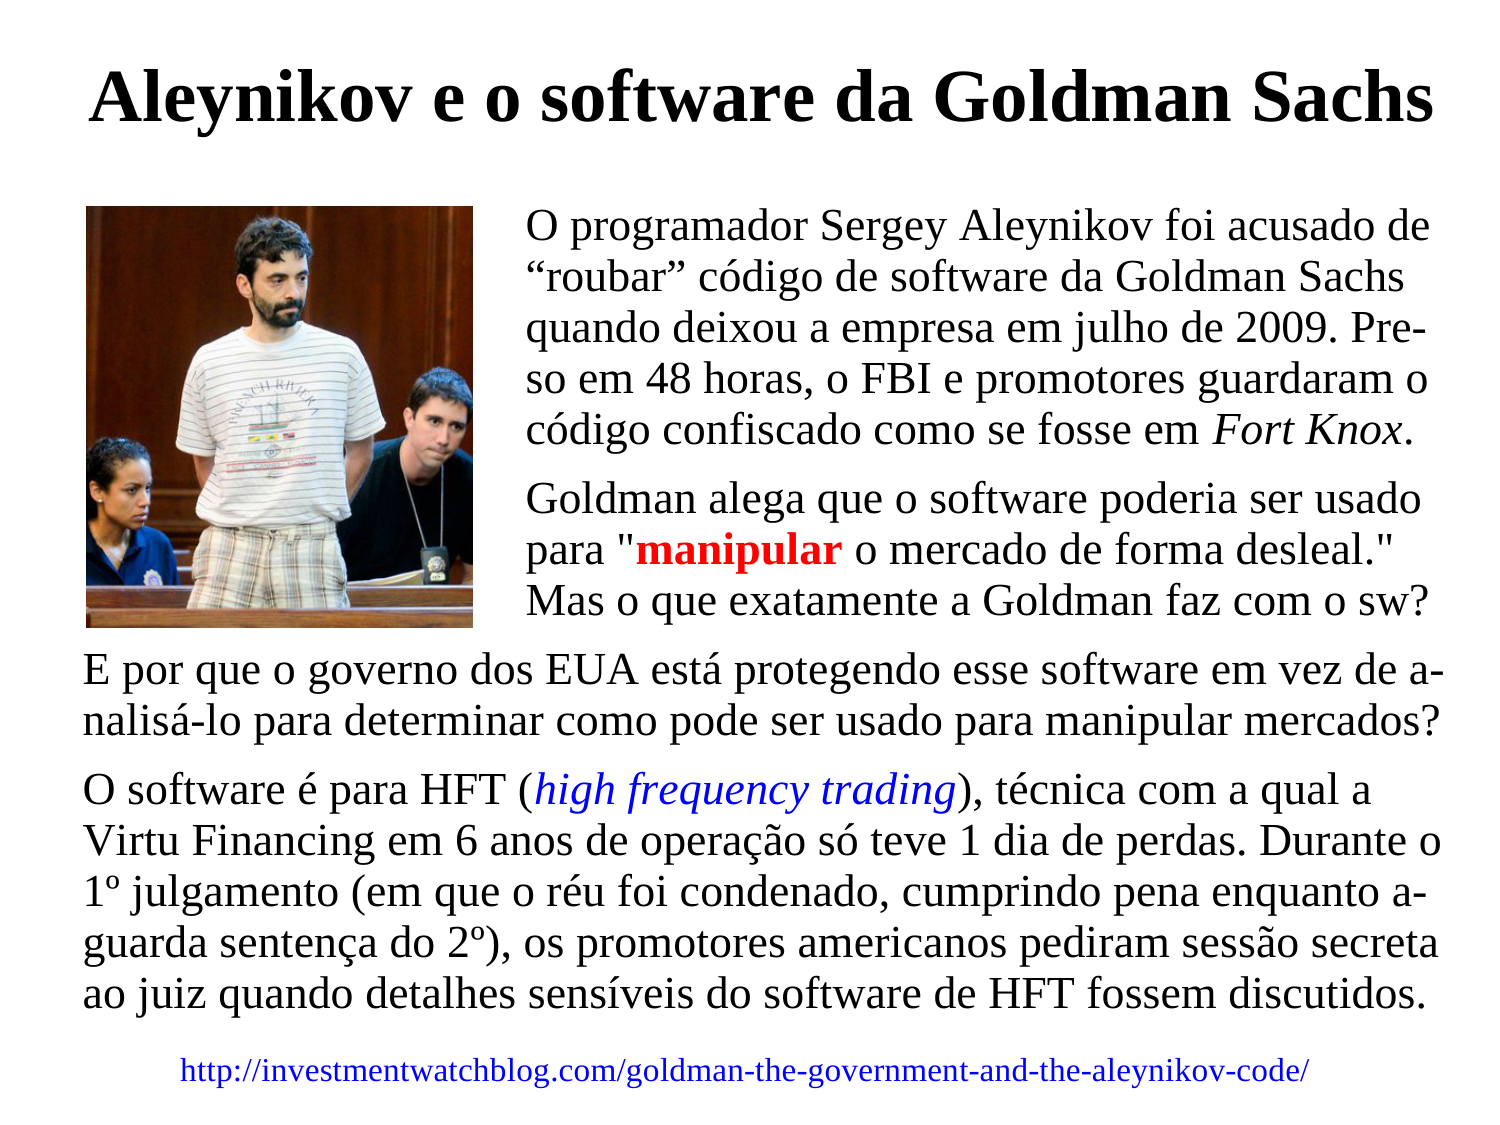

# Aleynikov e o software da Goldman Sachs
O programador Sergey Aleynikov foi acusado de
“roubar” código de software da Goldman Sachs
quando deixou a empresa em julho de 2009. Pre-
so em 48 horas, o FBI e promotores guardaram o
código confiscado como se fosse em Fort Knox.
Goldman alega que o software poderia ser usado
para "manipular o mercado de forma desleal."
Mas o que exatamente a Goldman faz com o sw?
E por que o governo dos EUA está protegendo esse software em vez de a-
nalisá-lo para determinar como pode ser usado para manipular mercados?
O software é para HFT (high frequency trading), técnica com a qual a
Virtu Financing em 6 anos de operação só teve 1 dia de perdas. Durante o
1º julgamento (em que o réu foi condenado, cumprindo pena enquanto a-
guarda sentença do 2º), os promotores americanos pediram sessão secreta
ao juiz quando detalhes sensíveis do software de HFT fossem discutidos.
http://investmentwatchblog.com/goldman-the-government-and-the-aleynikov-code/